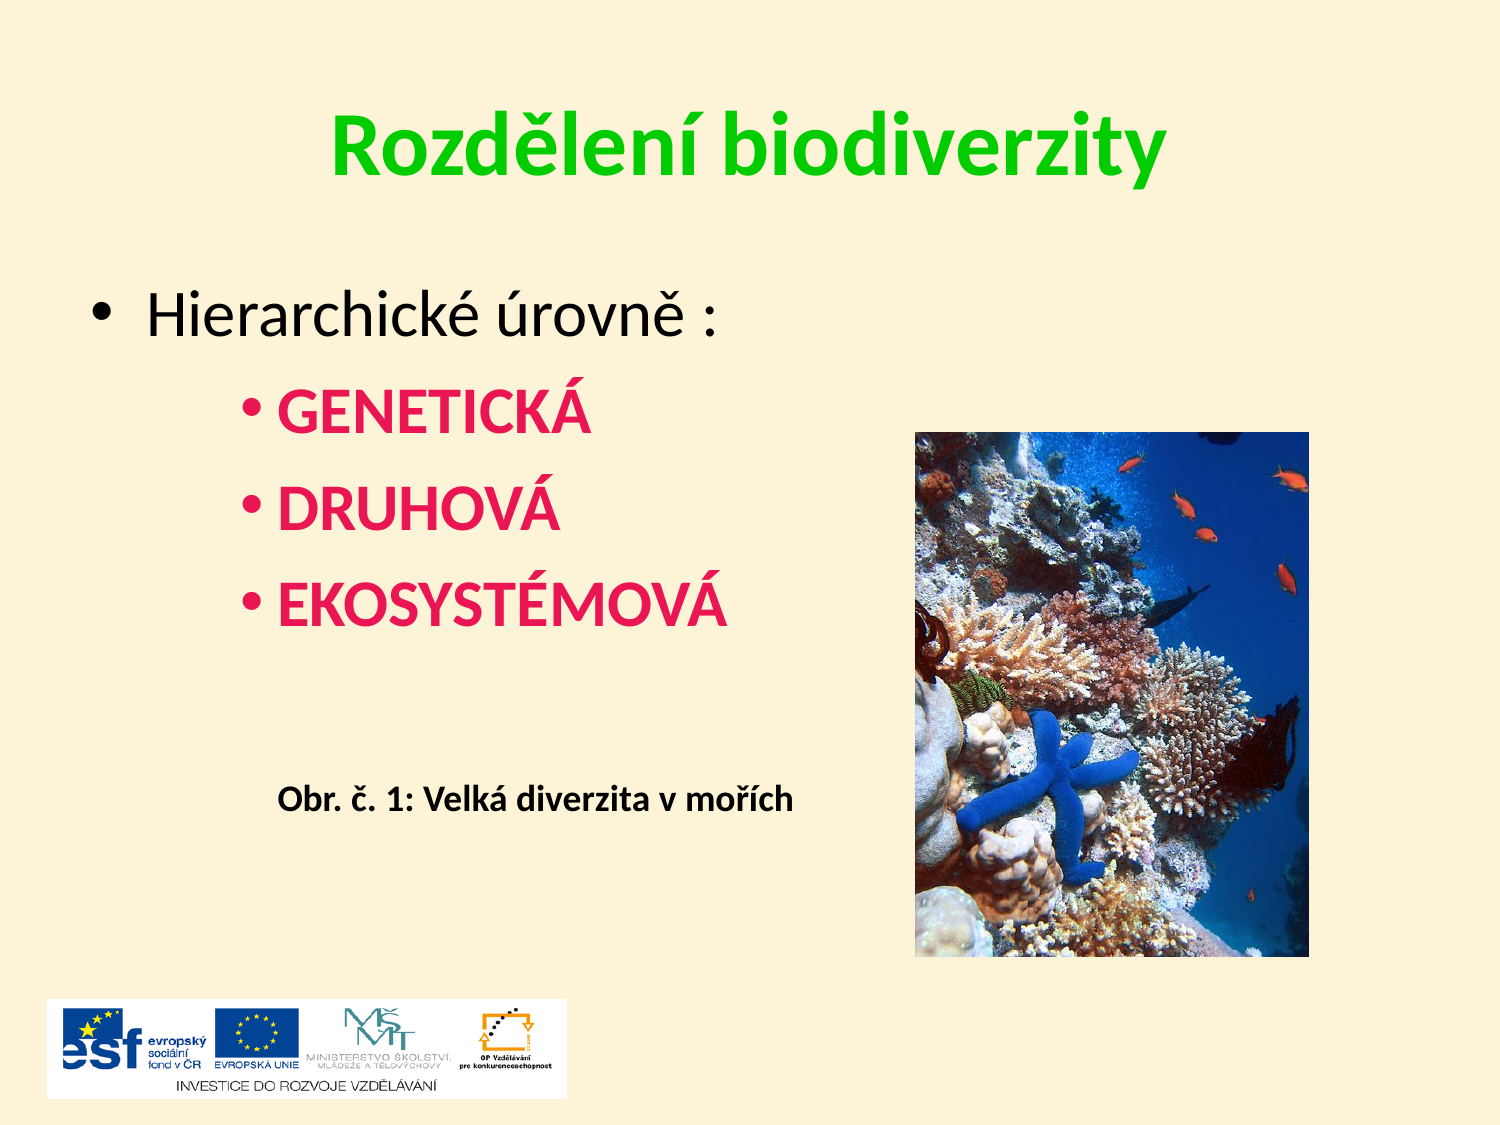

# Rozdělení biodiverzity
Hierarchické úrovně :
GENETICKÁ
DRUHOVÁ
EKOSYSTÉMOVÁ
	Obr. č. 1: Velká diverzita v mořích